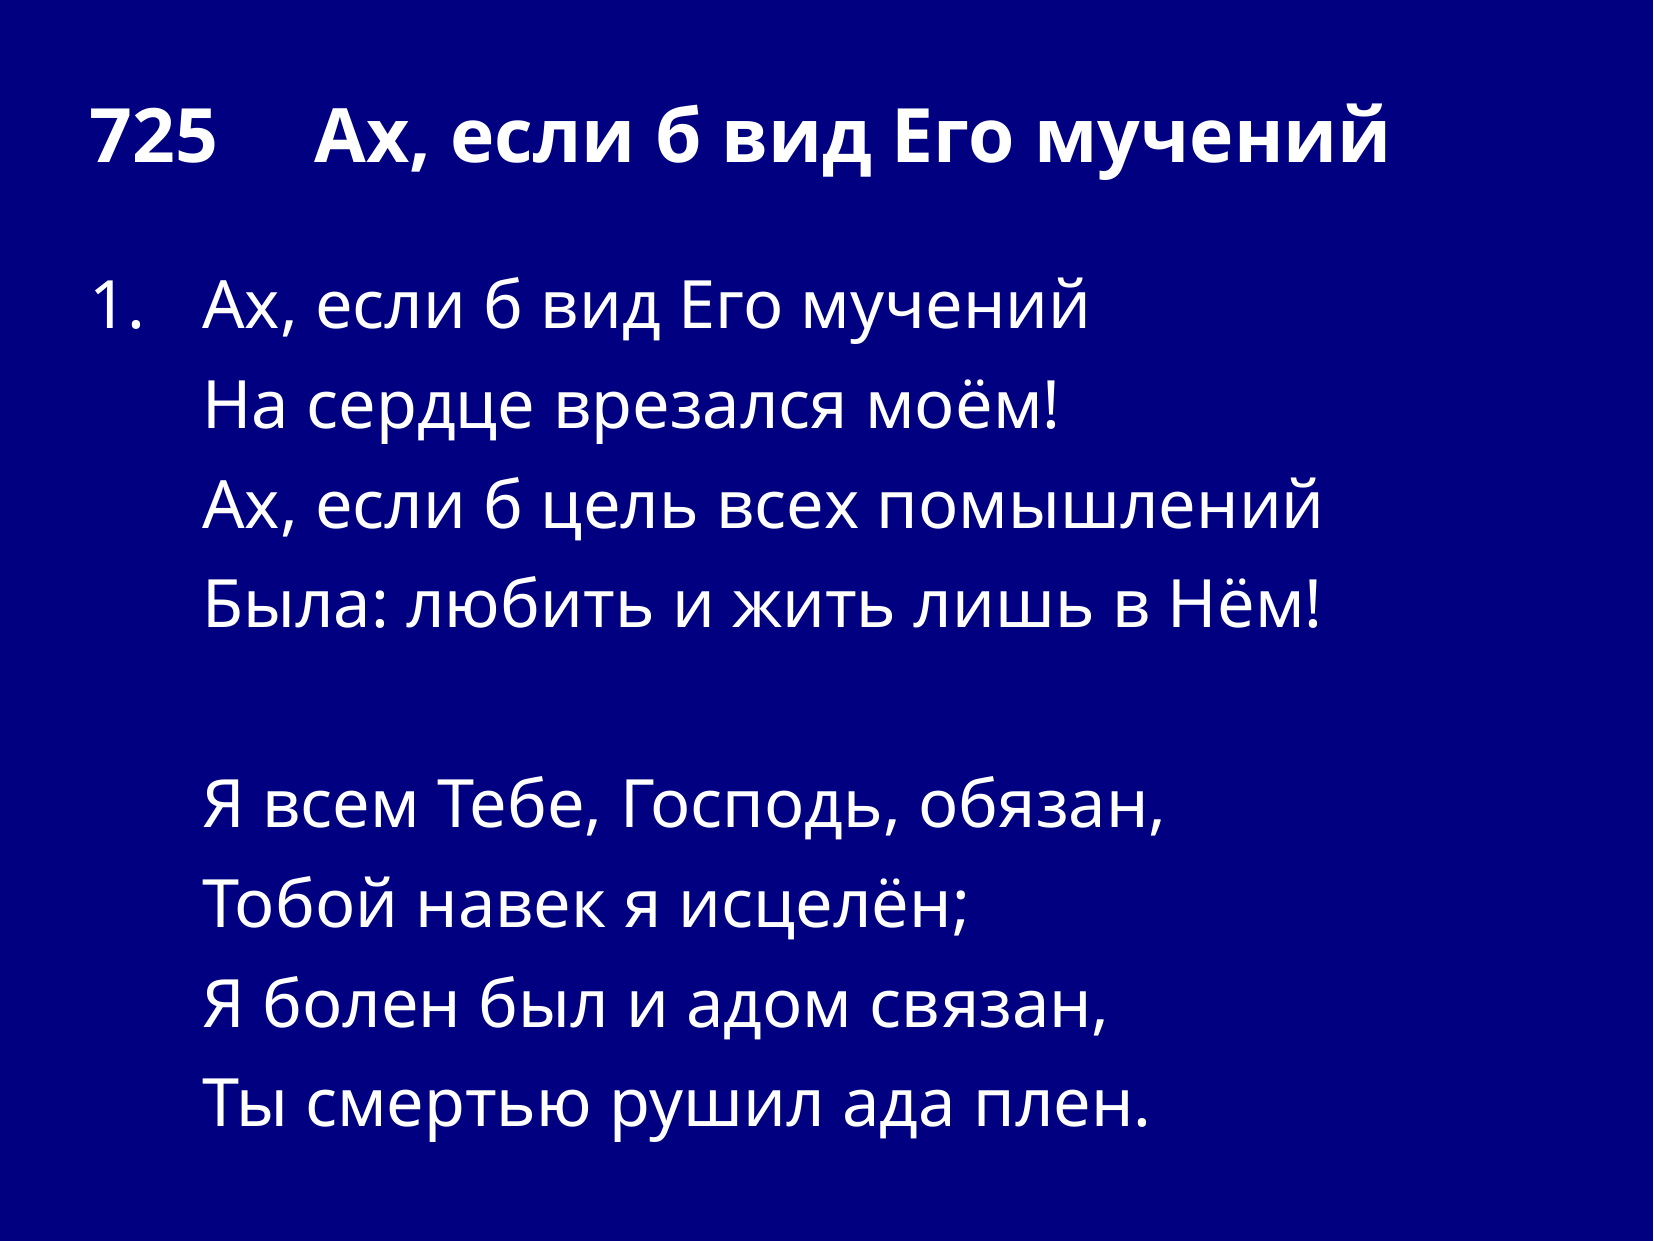

725	Ах, если б вид Его мучений
1.	Ах, если б вид Его мучений
	На сердце врезался моём!
	Ах, если б цель всех помышлений
	Была: любить и жить лишь в Нём!
	Я всем Тебе, Господь, обязан,
	Тобой навек я исцелён;
	Я болен был и адом связан,
	Ты смертью рушил ада плен.